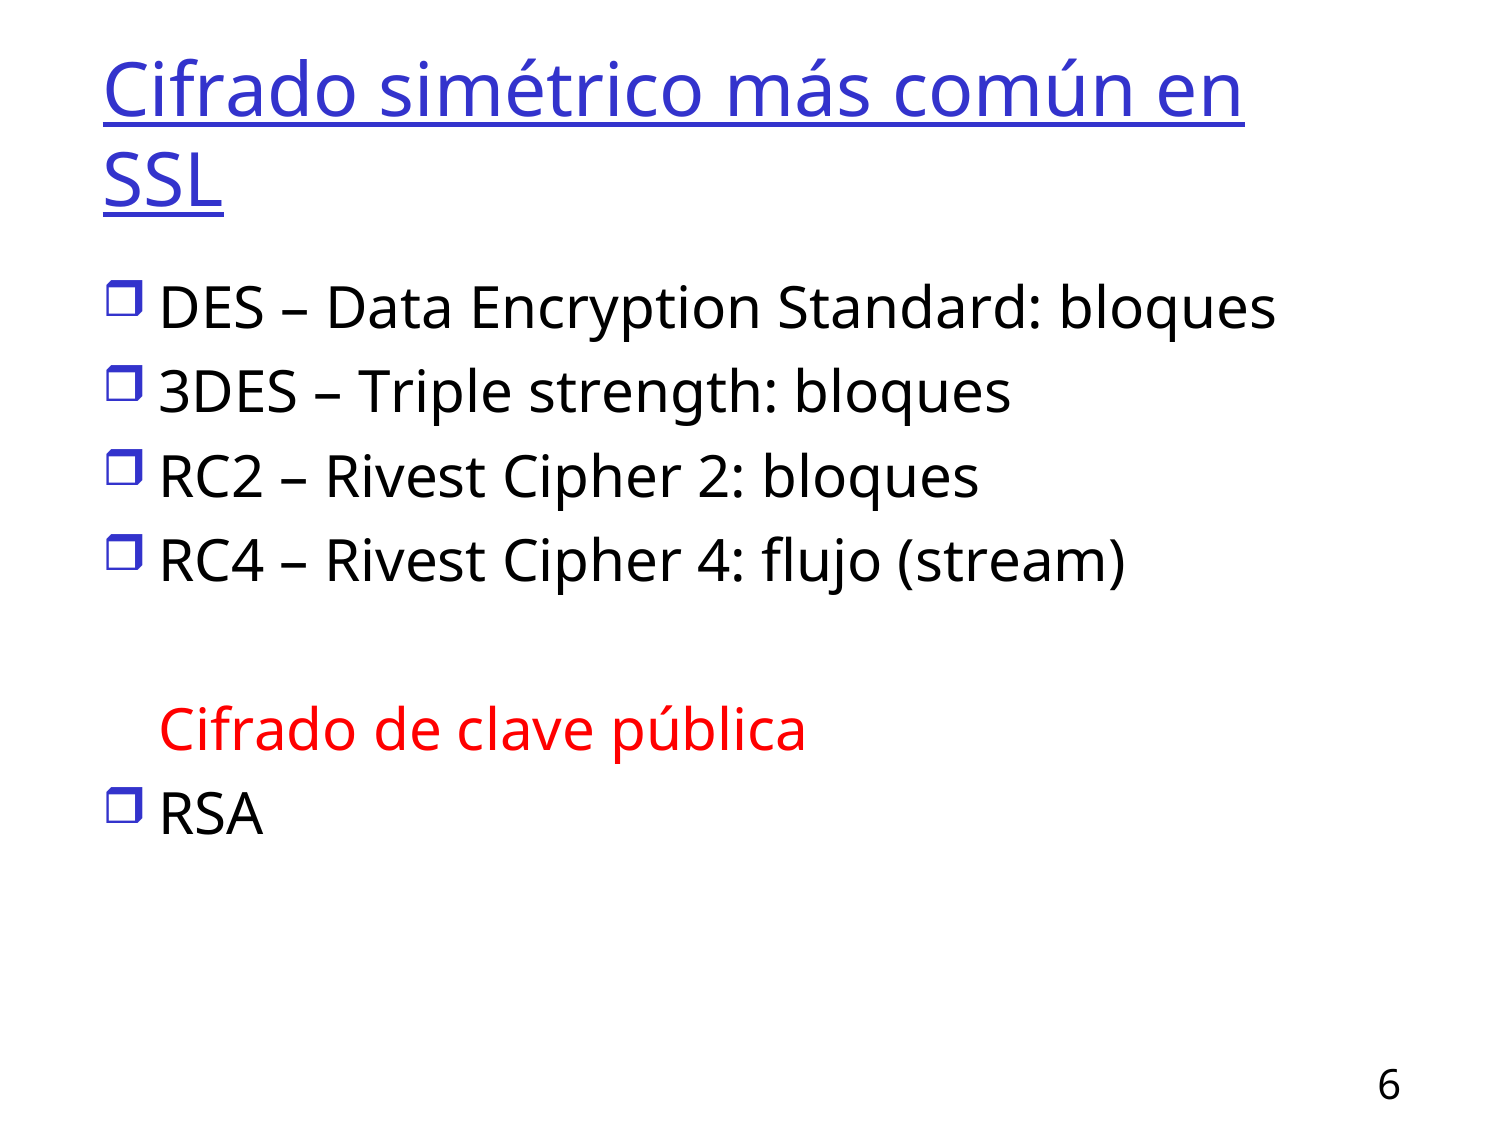

# Cifrado simétrico más común en SSL
DES – Data Encryption Standard: bloques
3DES – Triple strength: bloques
RC2 – Rivest Cipher 2: bloques
RC4 – Rivest Cipher 4: flujo (stream)
Cifrado de clave pública
RSA
6